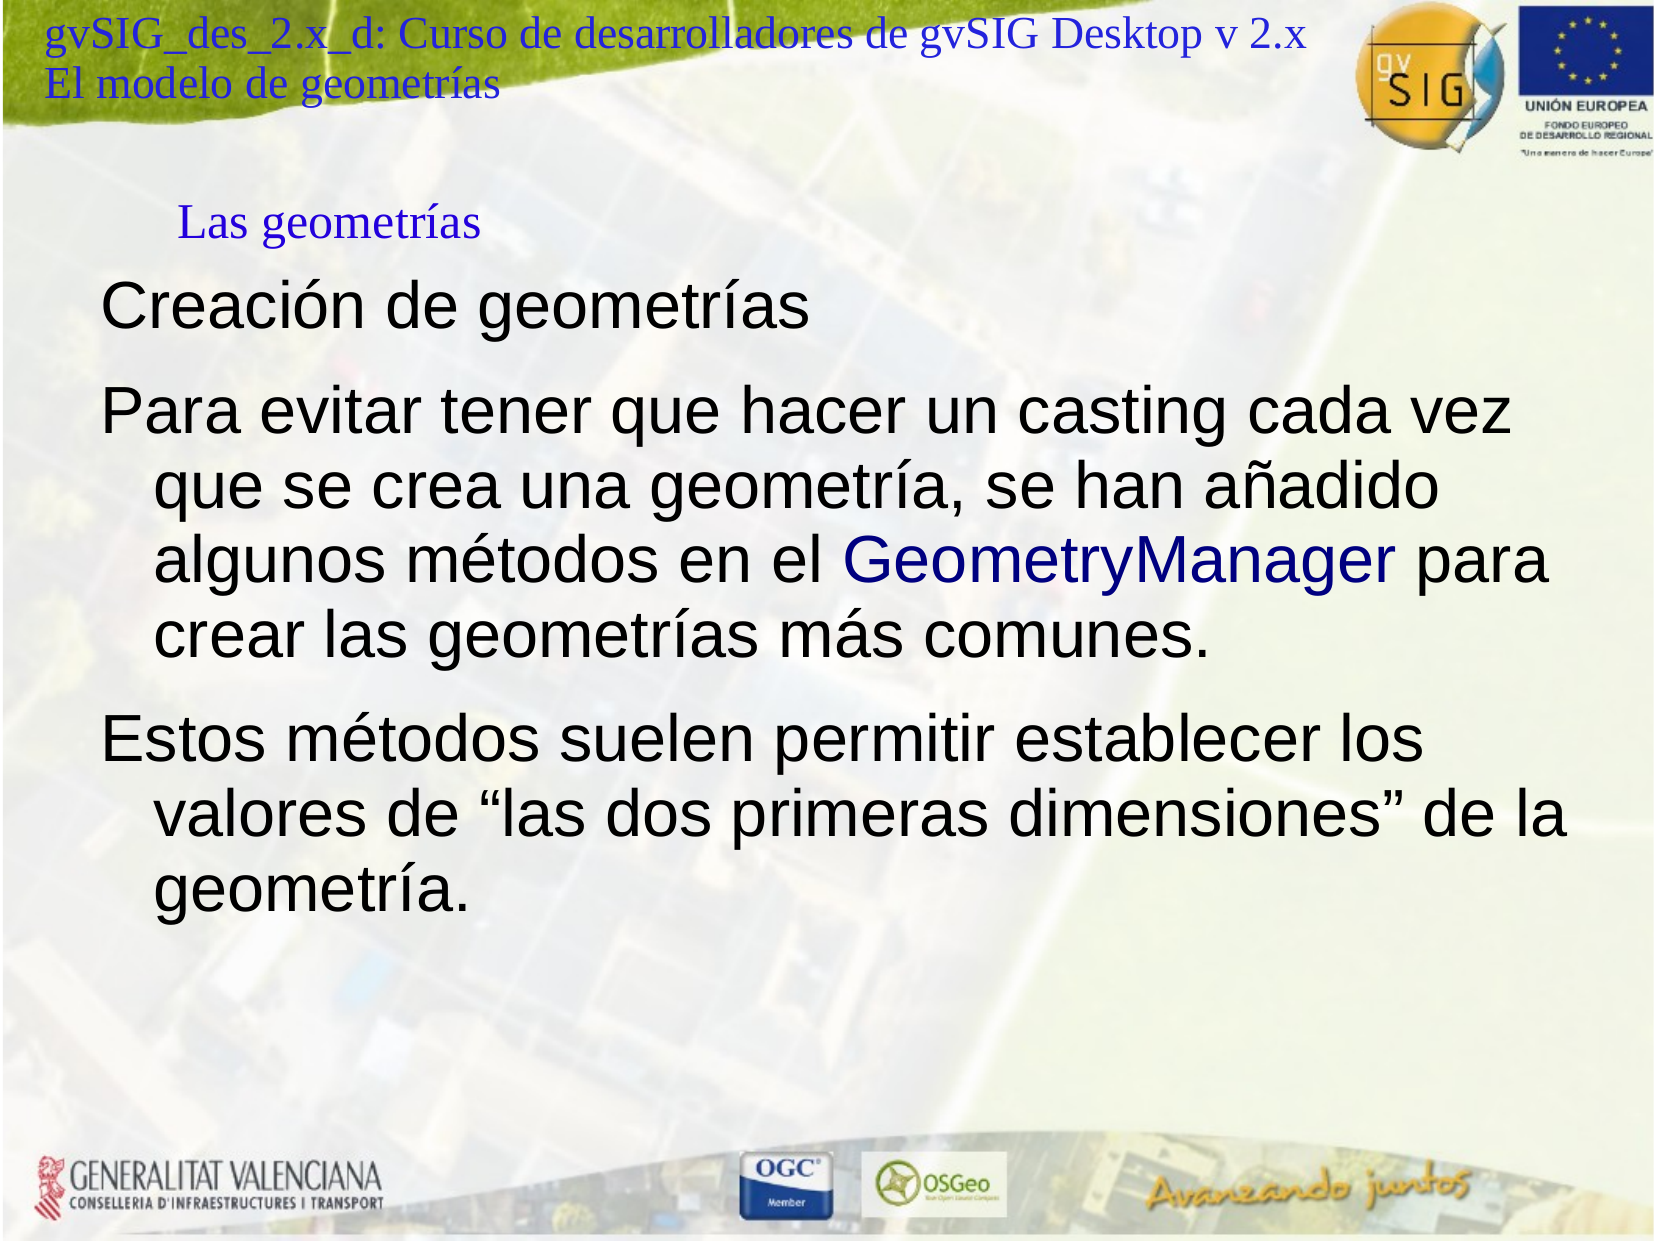

Las geometrías
# Creación de geometrías
Para evitar tener que hacer un casting cada vez que se crea una geometría, se han añadido algunos métodos en el GeometryManager para crear las geometrías más comunes.
Estos métodos suelen permitir establecer los valores de “las dos primeras dimensiones” de la geometría.